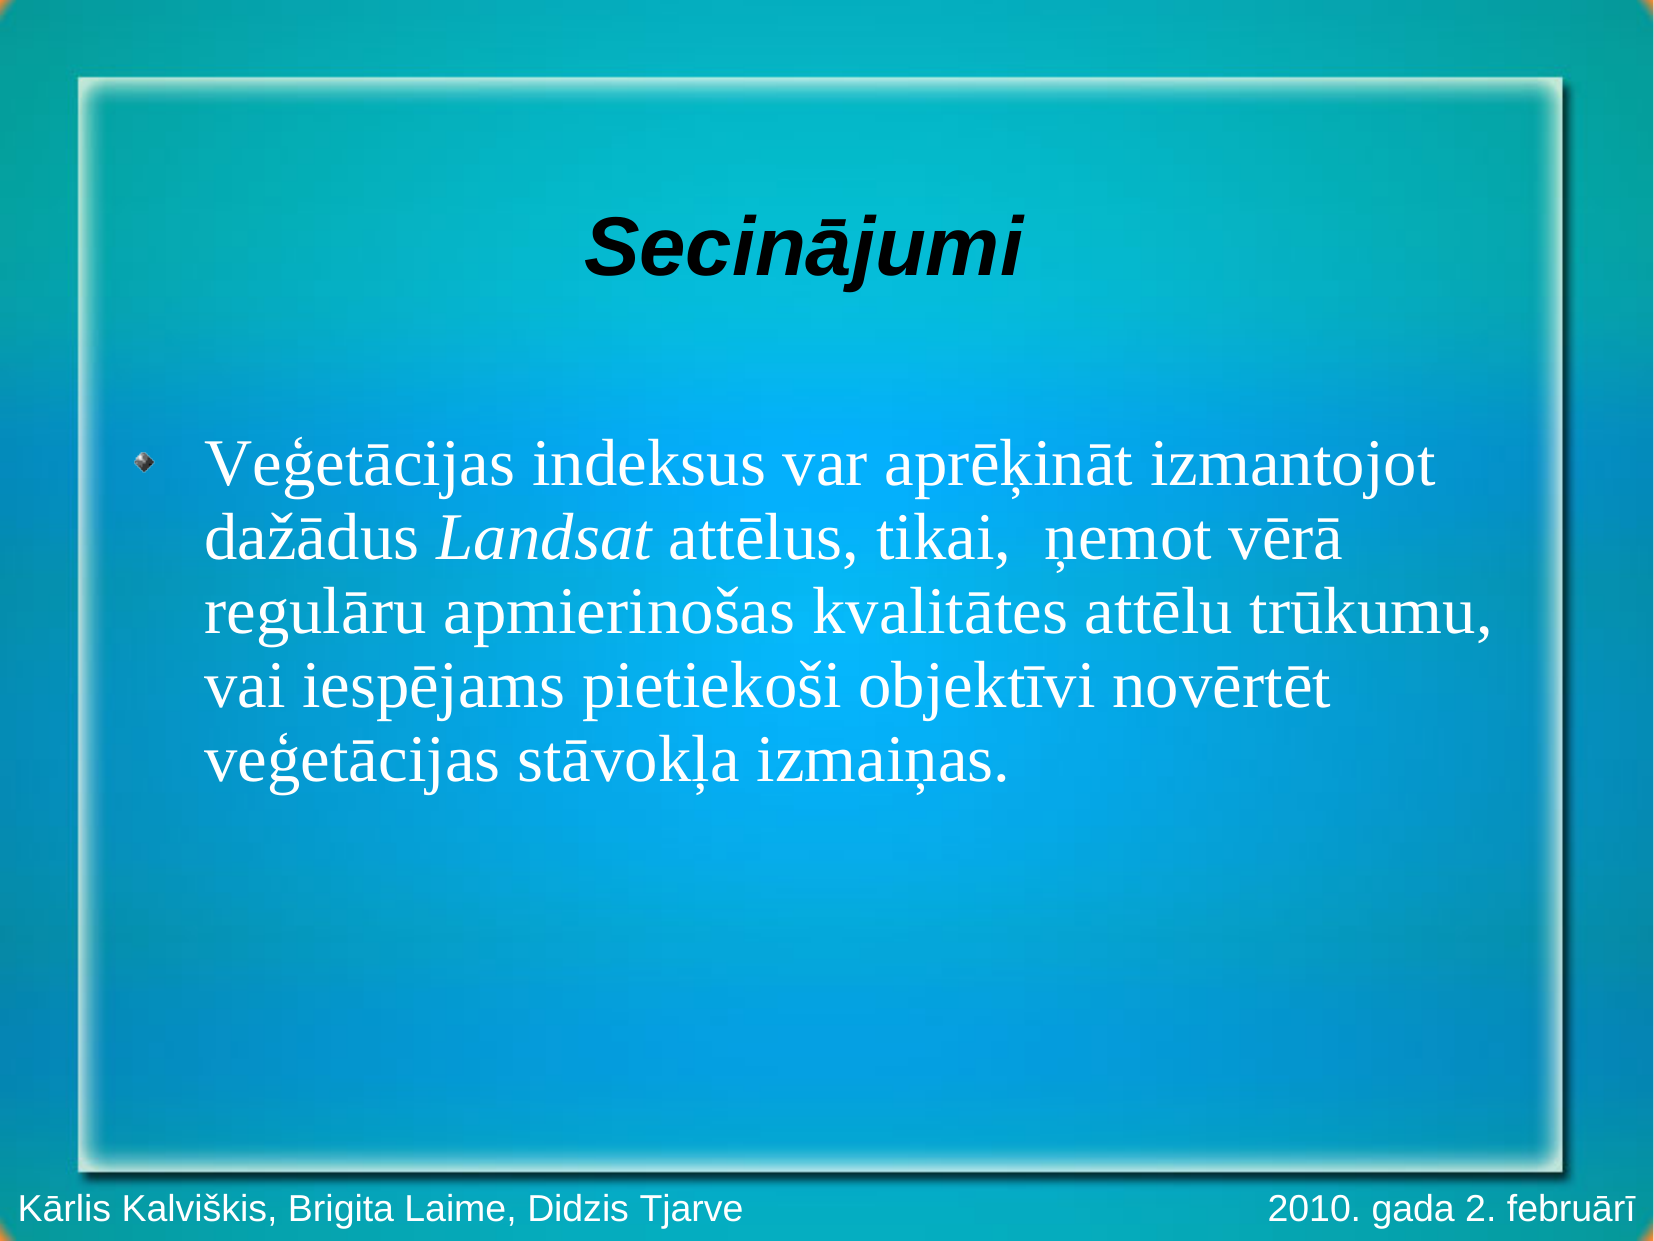

# Secinājumi
Veģetācijas indeksus var aprēķināt izmantojot dažādus Landsat attēlus, tikai, ņemot vērā regulāru apmierinošas kvalitātes attēlu trūkumu, vai iespējams pietiekoši objektīvi novērtēt veģetācijas stāvokļa izmaiņas.